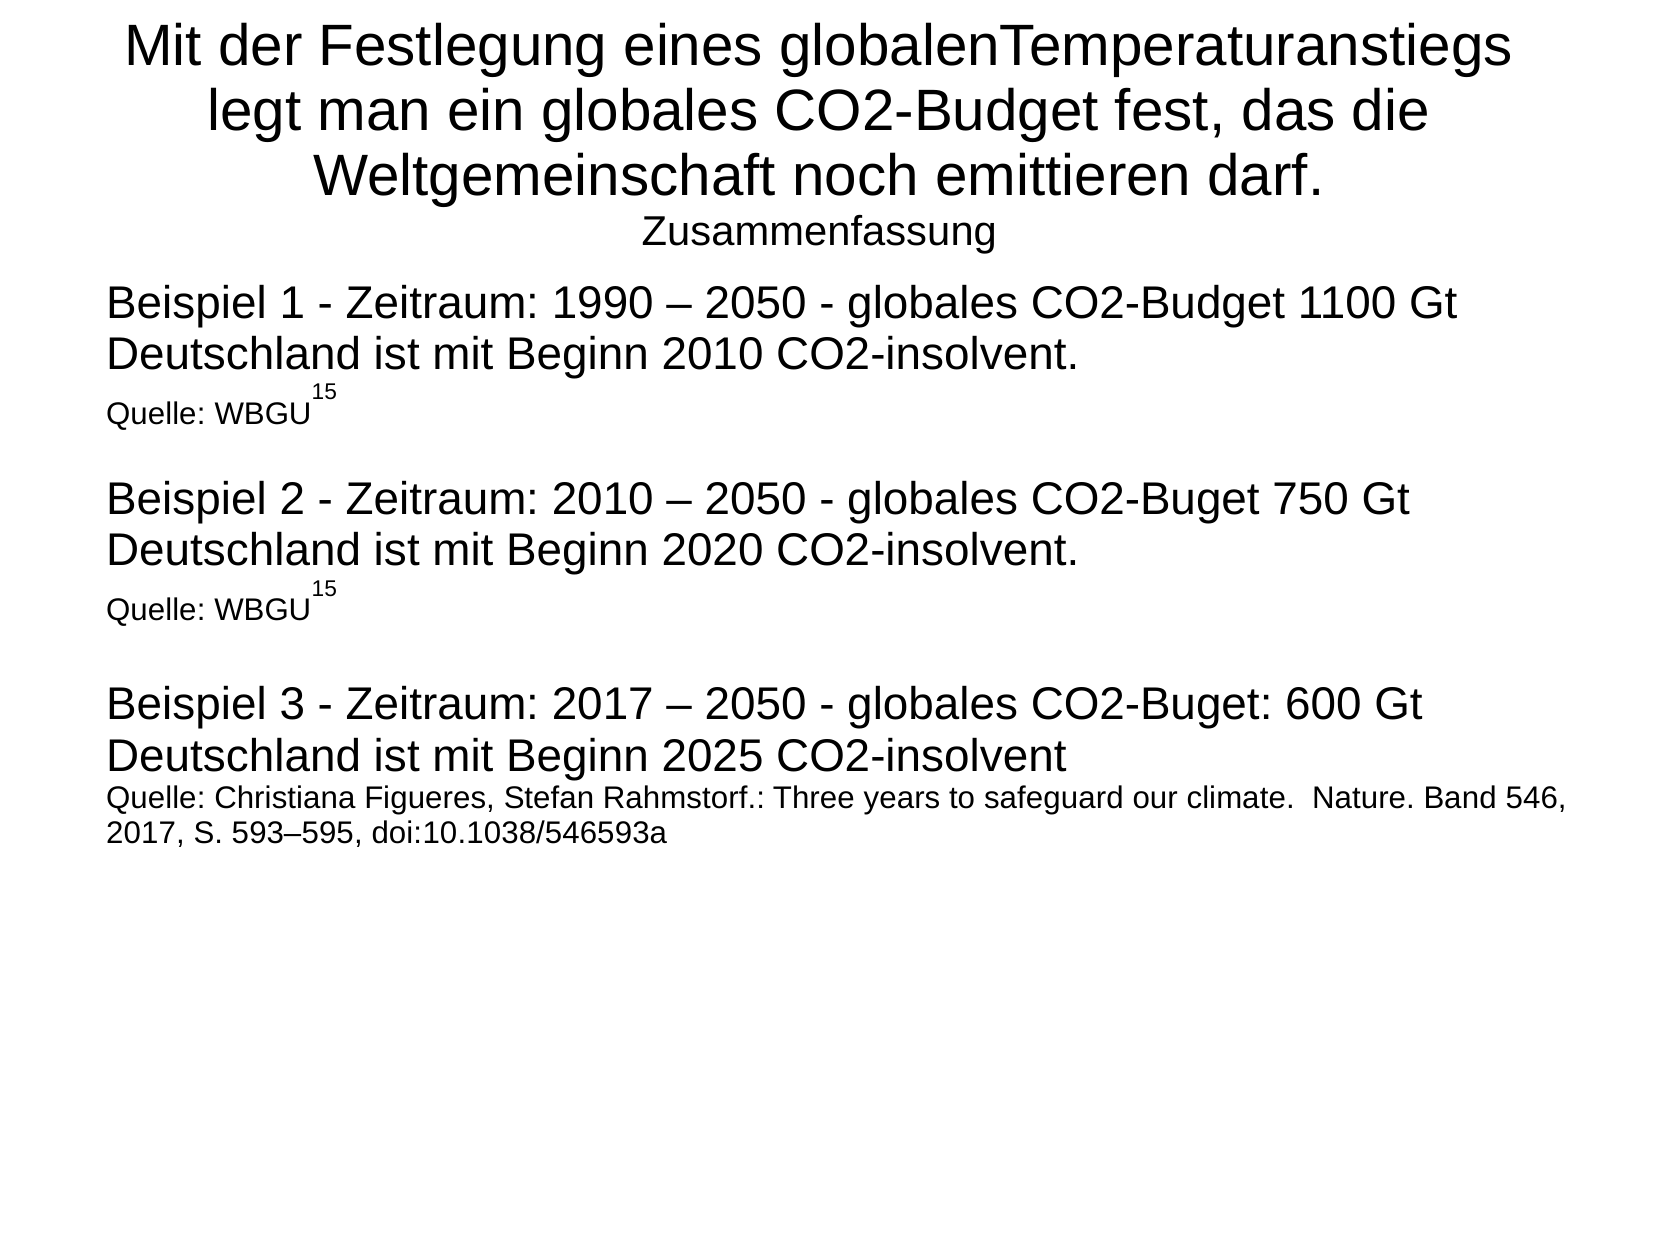

# Mit der Festlegung eines globalenTemperaturanstiegs legt man ein globales CO2-Budget fest, das die Weltgemeinschaft noch emittieren darf. Zusammenfassung
Beispiel 1 - Zeitraum: 1990 – 2050 - globales CO2-Budget 1100 Gt
Deutschland ist mit Beginn 2010 CO2-insolvent.
Quelle: WBGU15
Beispiel 2 - Zeitraum: 2010 – 2050 - globales CO2-Buget 750 Gt
Deutschland ist mit Beginn 2020 CO2-insolvent.
Quelle: WBGU15
Beispiel 3 - Zeitraum: 2017 – 2050 - globales CO2-Buget: 600 Gt
Deutschland ist mit Beginn 2025 CO2-insolvent
Quelle: Christiana Figueres, Stefan Rahmstorf.: Three years to safeguard our climate. Nature. Band 546, 2017, S. 593–595, doi:10.1038/546593a